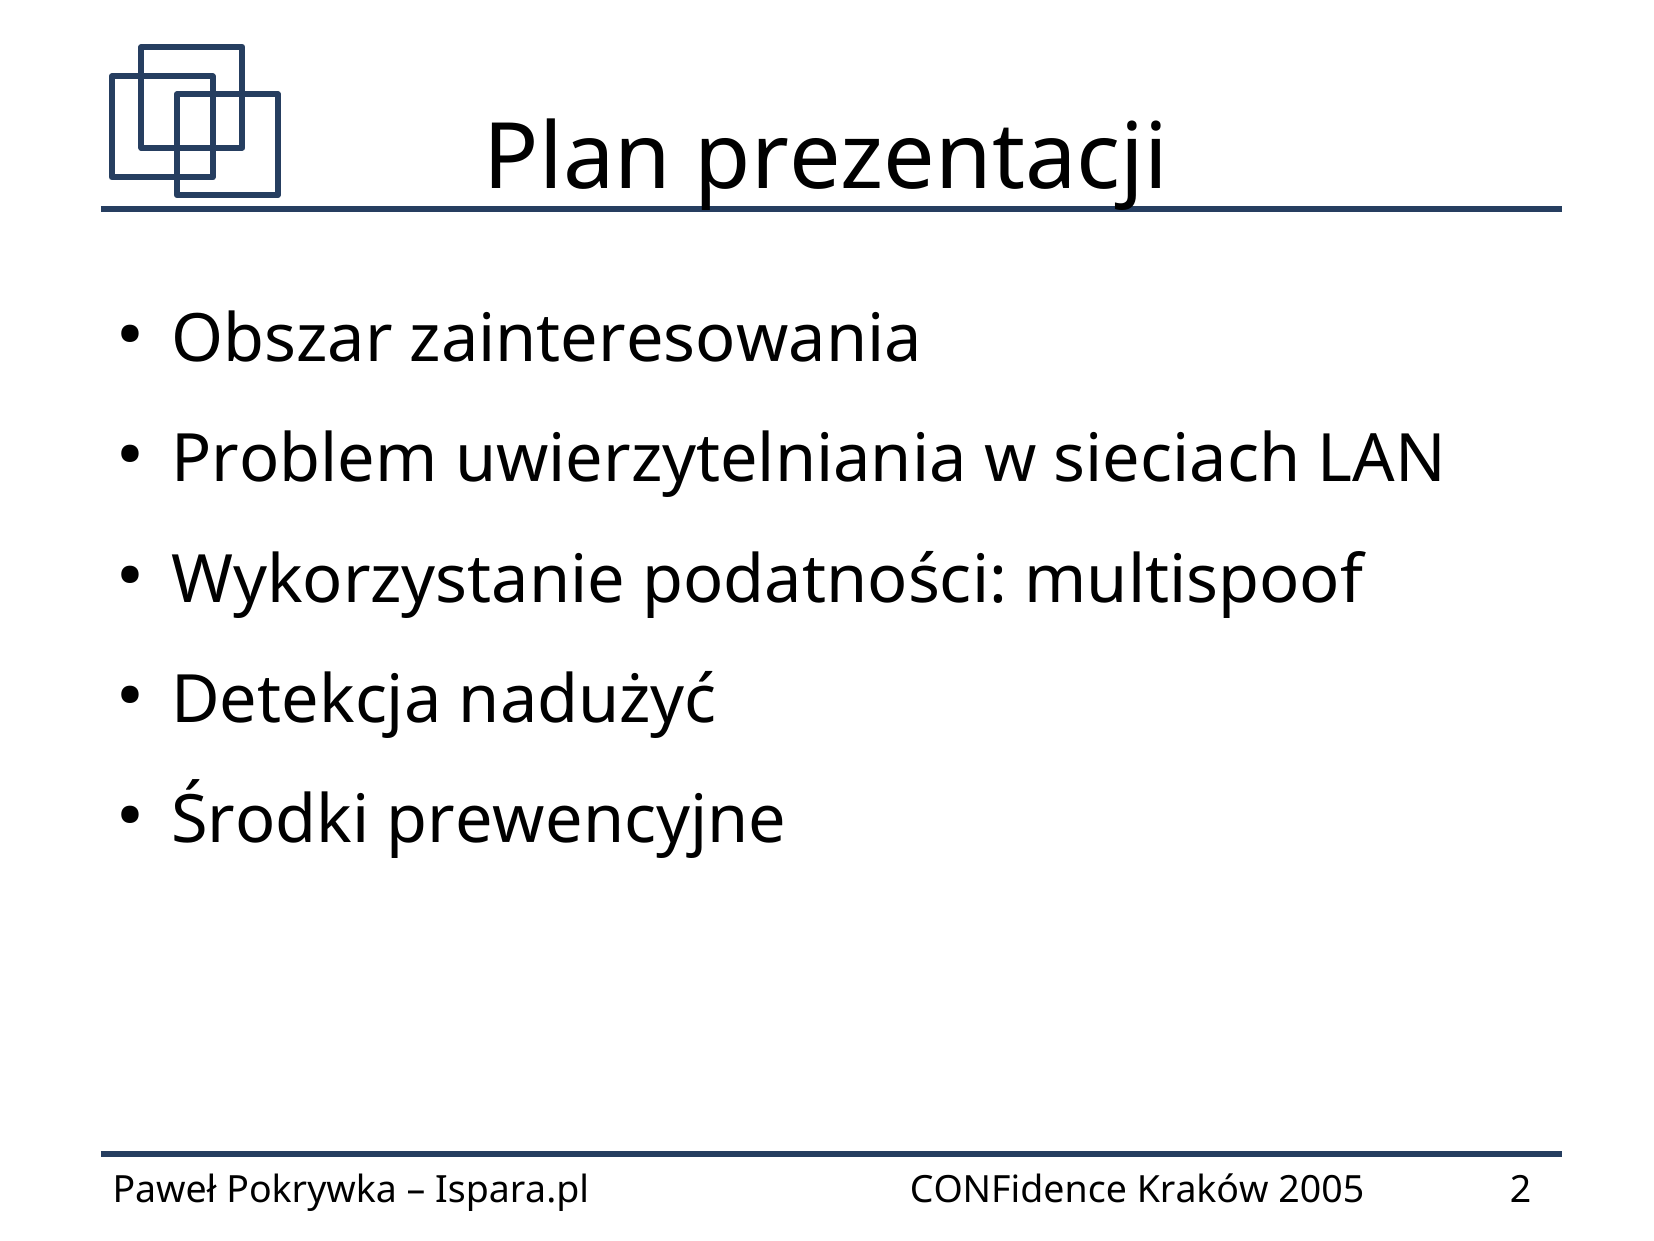

# Plan prezentacji
Obszar zainteresowania
Problem uwierzytelniania w sieciach LAN
Wykorzystanie podatności: multispoof
Detekcja nadużyć
Środki prewencyjne